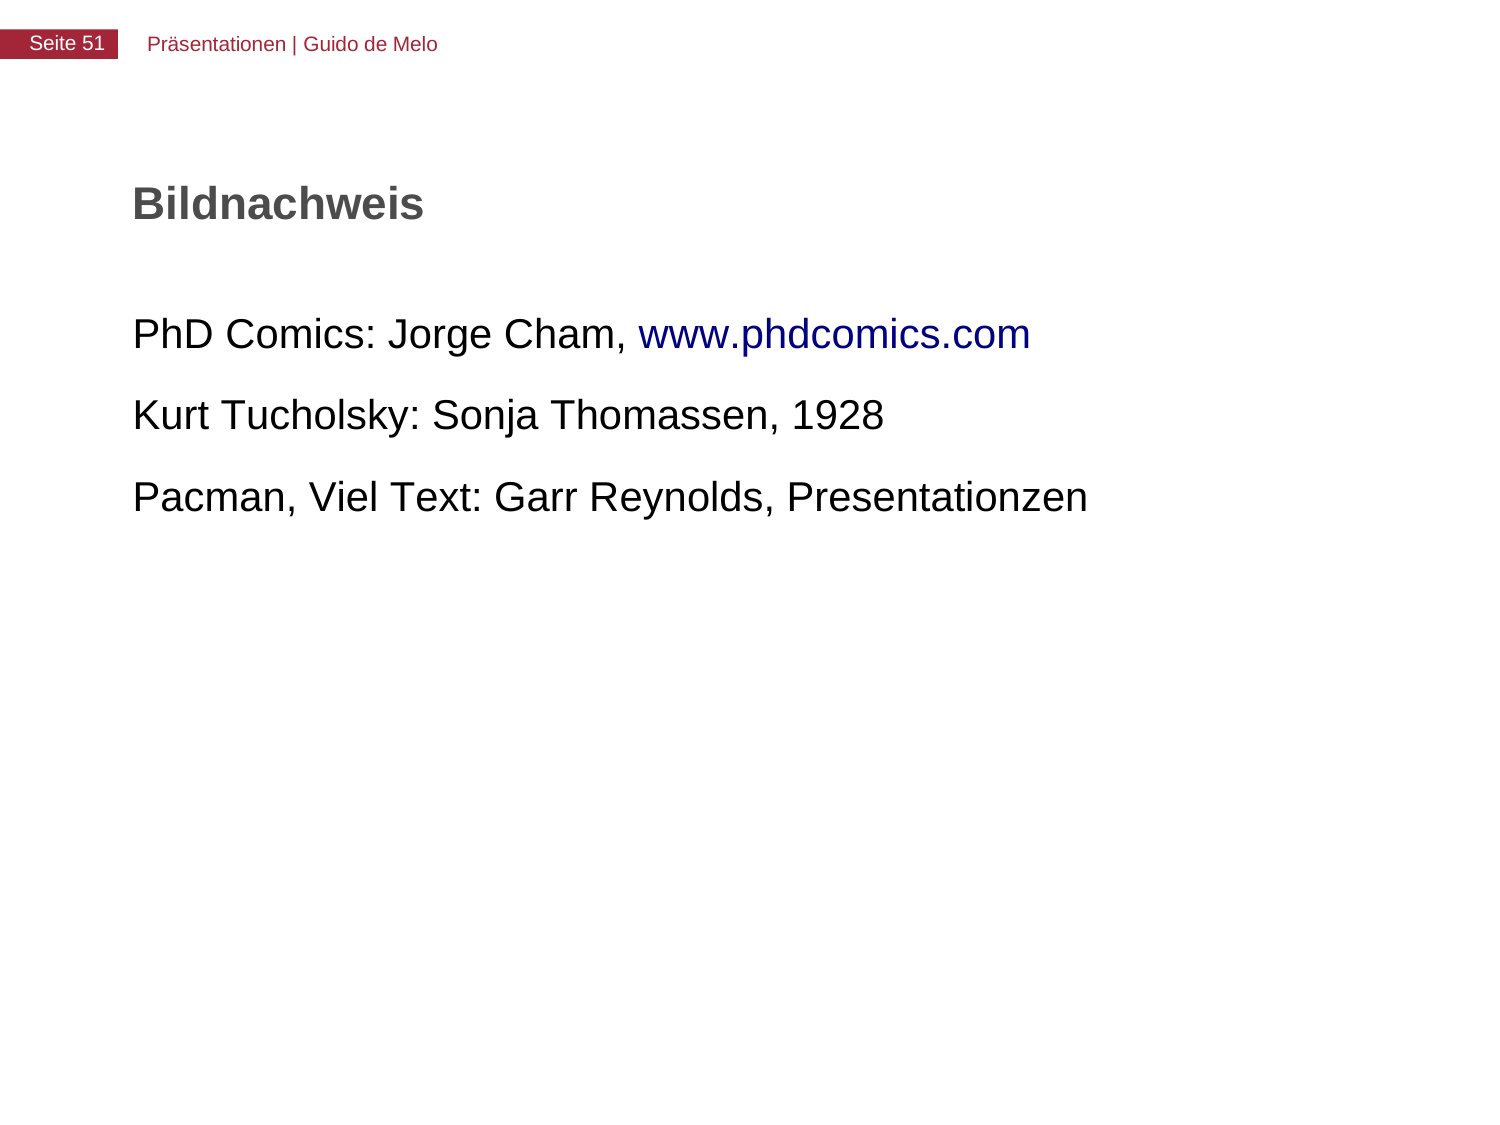

# Bildnachweis
PhD Comics: Jorge Cham, www.phdcomics.com
Kurt Tucholsky: Sonja Thomassen, 1928
Pacman, Viel Text: Garr Reynolds, Presentationzen